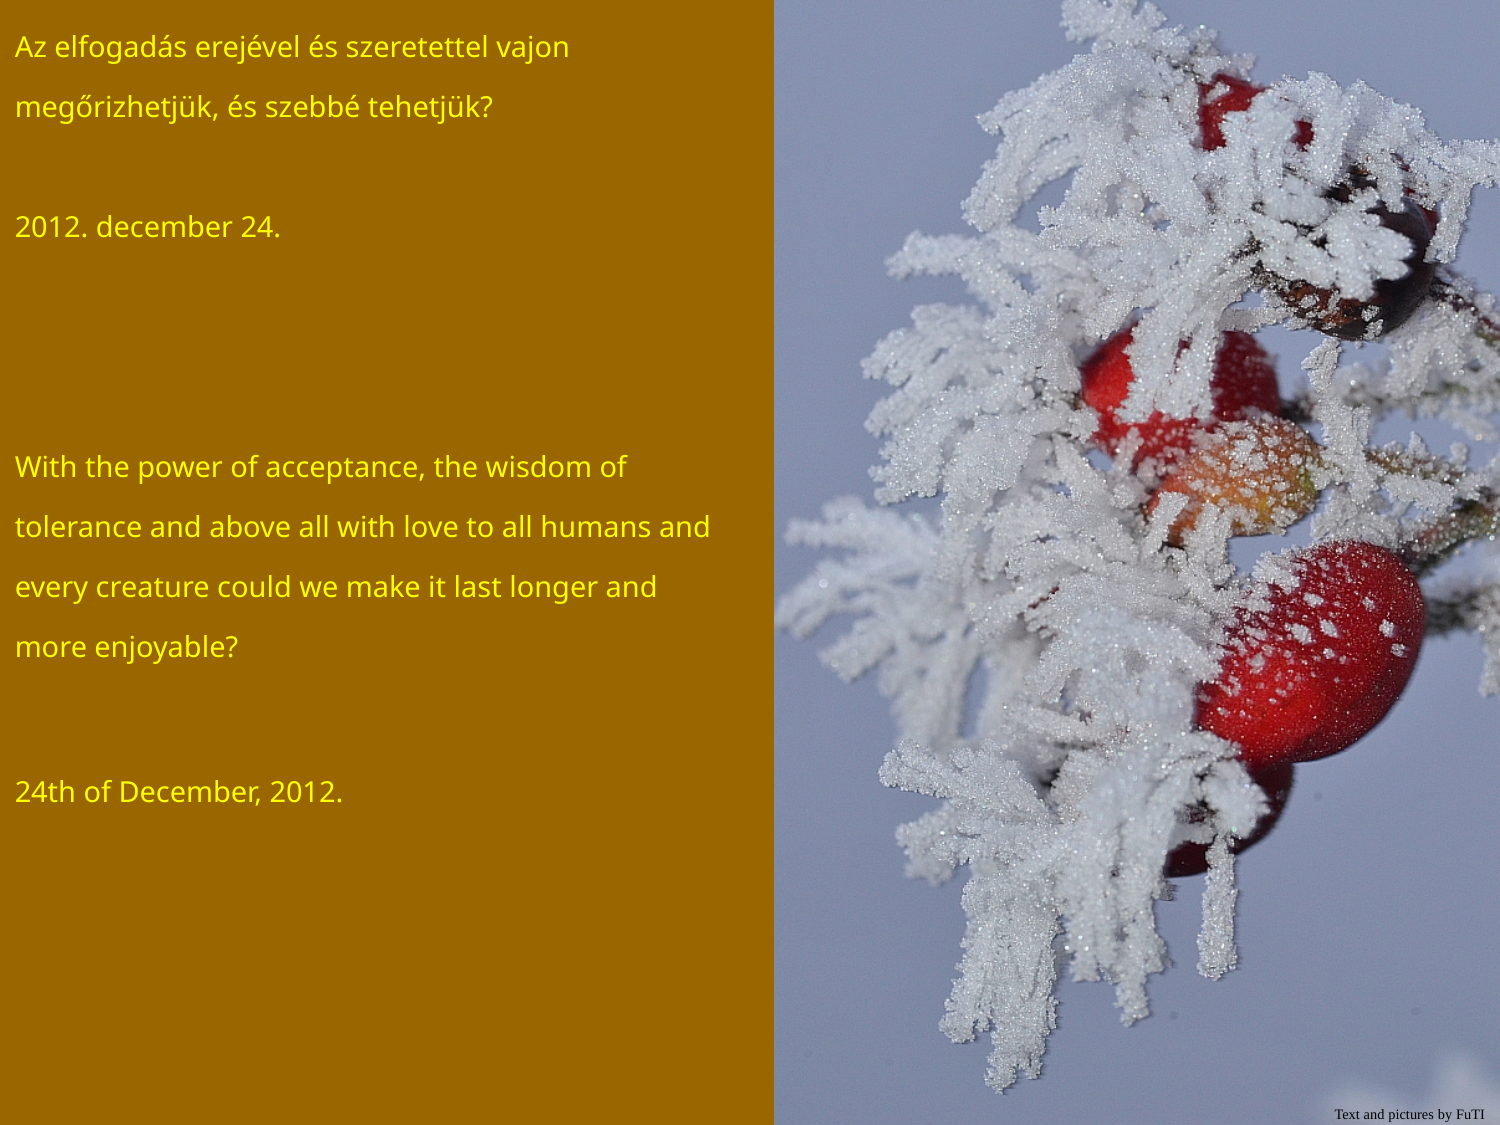

Az elfogadás erejével és szeretettel vajon megőrizhetjük, és szebbé tehetjük?
2012. december 24.
With the power of acceptance, the wisdom of tolerance and above all with love to all humans and every creature could we make it last longer and more enjoyable?
24th of December, 2012.
Text and pictures by FuTI